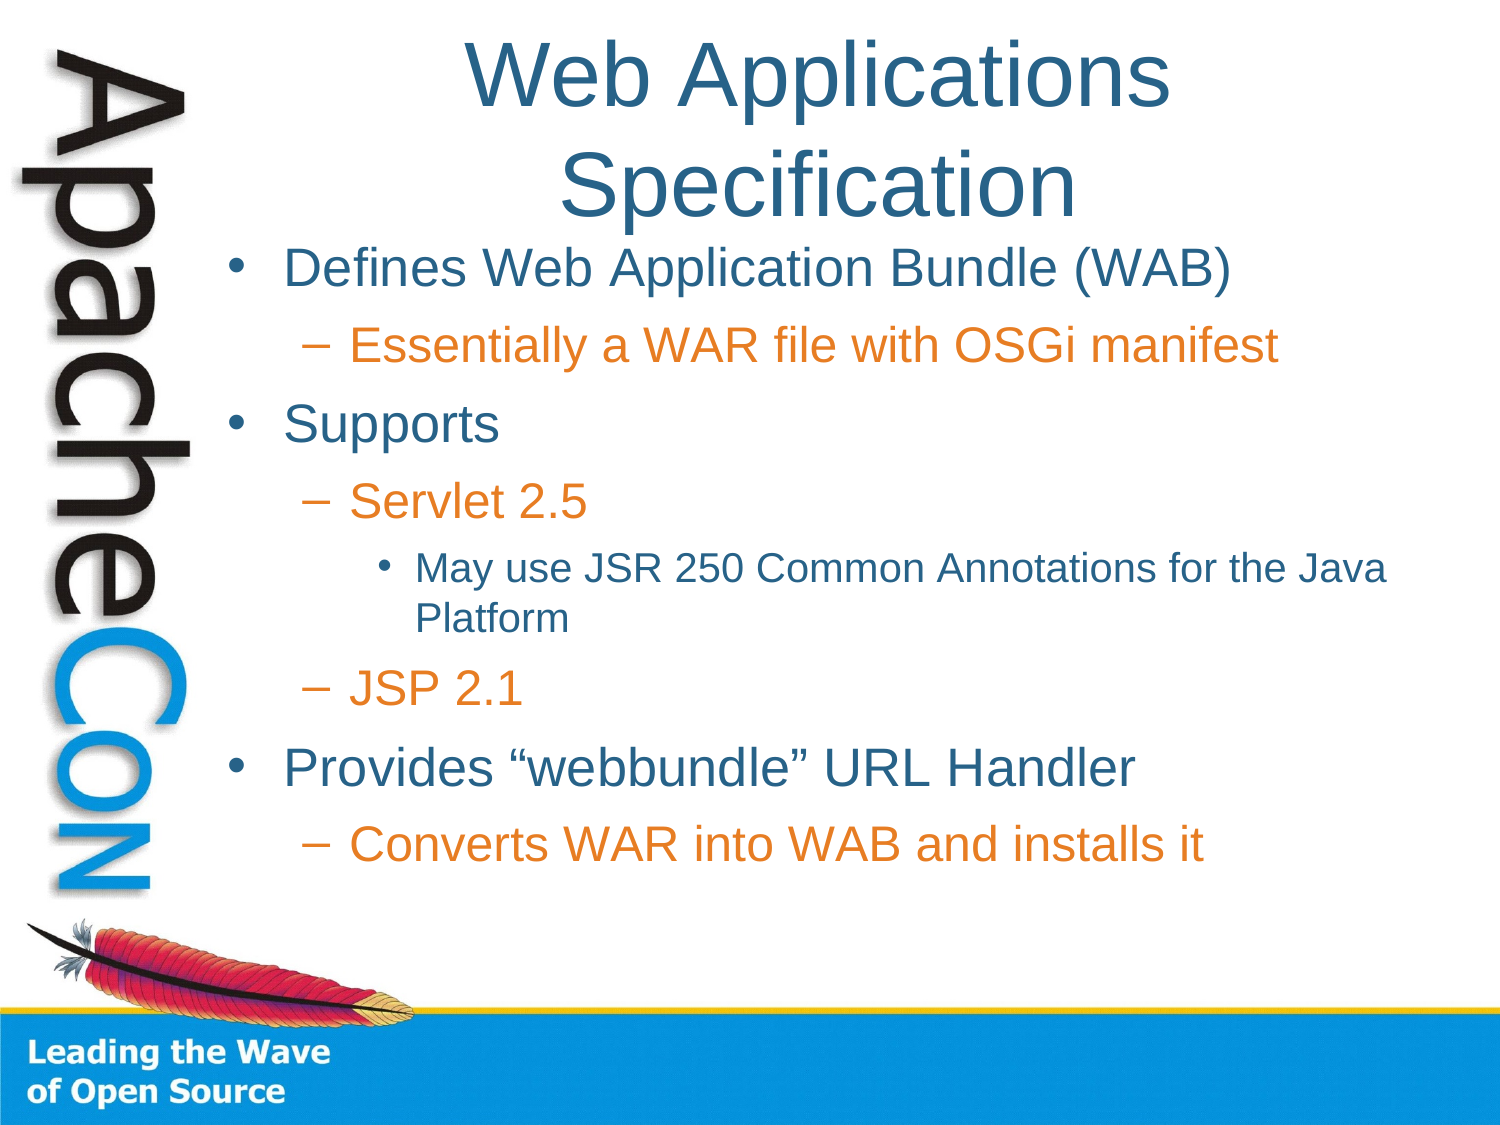

# Web Applications Specification
Defines Web Application Bundle (WAB)
Essentially a WAR file with OSGi manifest
Supports
Servlet 2.5
May use JSR 250 Common Annotations for the Java Platform
JSP 2.1
Provides “webbundle” URL Handler
Converts WAR into WAB and installs it